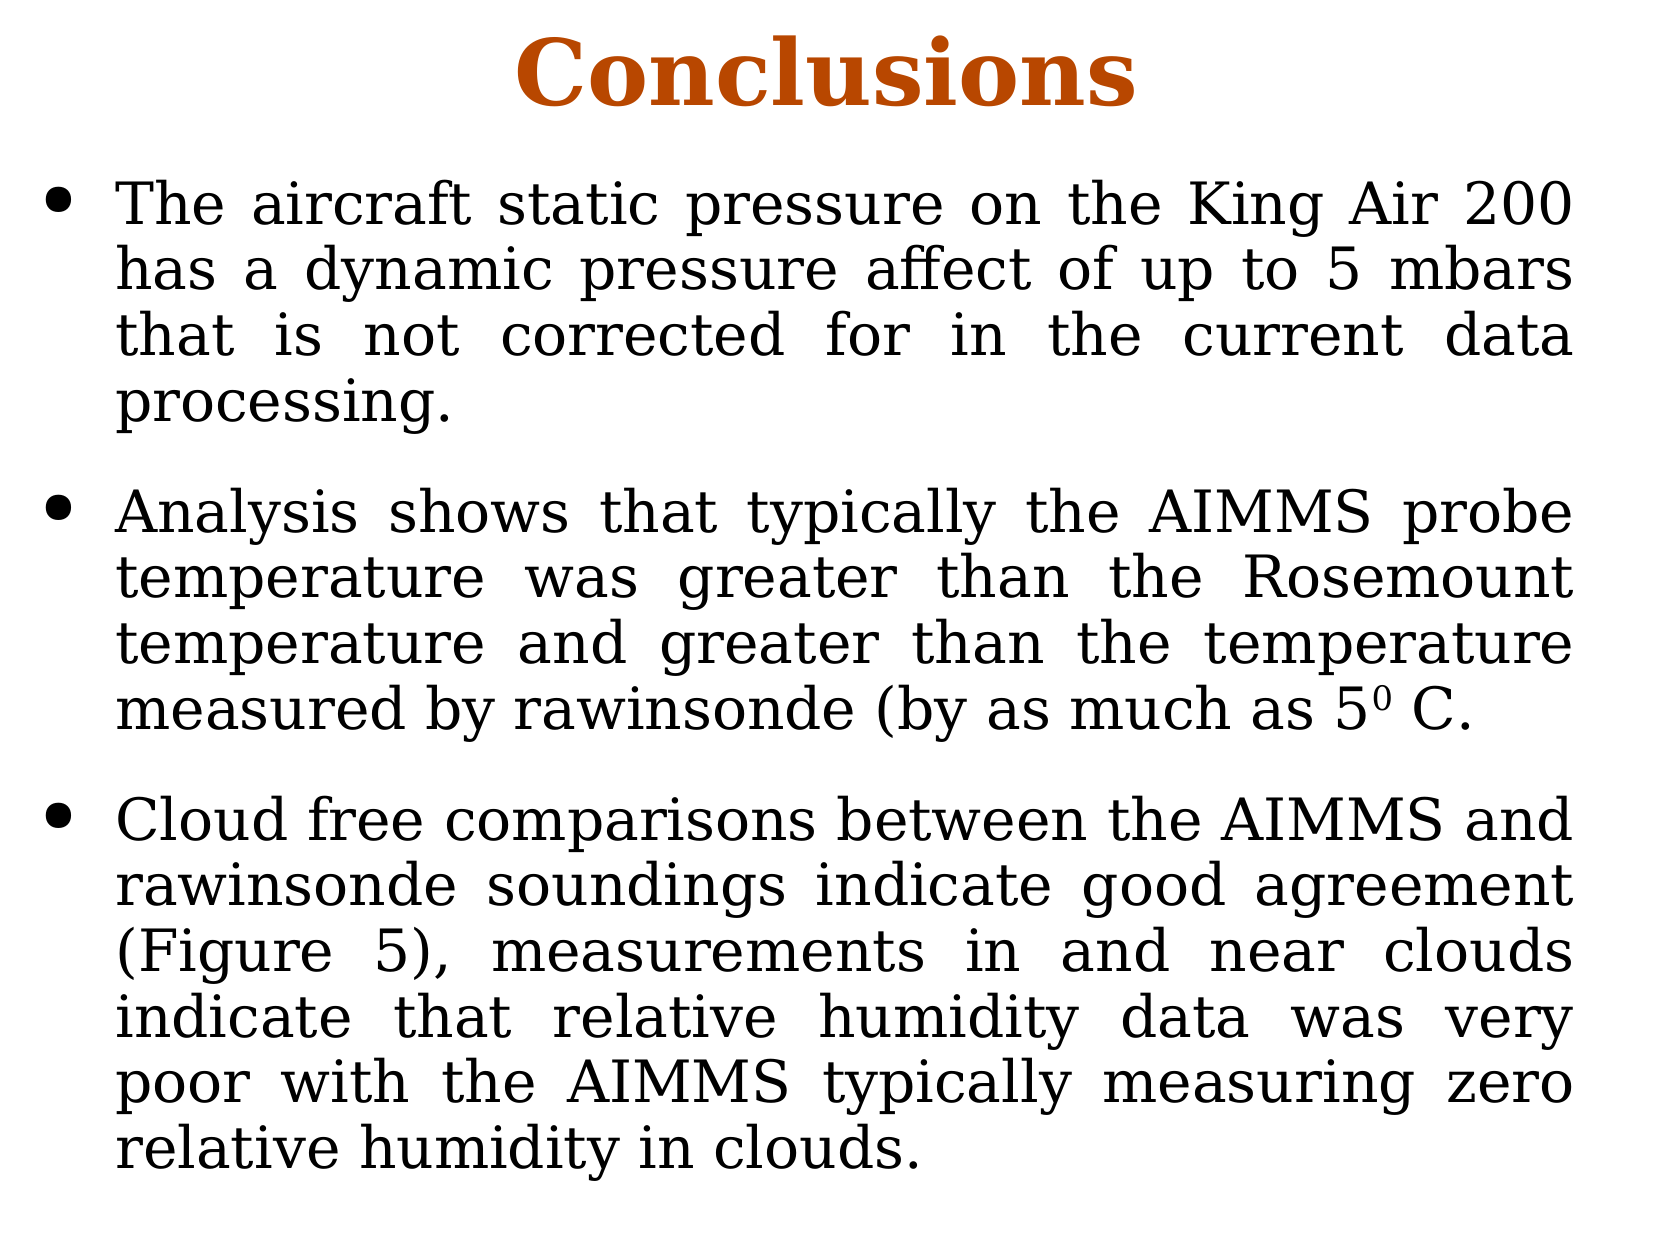

Conclusions
The aircraft static pressure on the King Air 200 has a dynamic pressure affect of up to 5 mbars that is not corrected for in the current data processing.
Analysis shows that typically the AIMMS probe temperature was greater than the Rosemount temperature and greater than the temperature measured by rawinsonde (by as much as 50 C.
Cloud free comparisons between the AIMMS and rawinsonde soundings indicate good agreement (Figure 5), measurements in and near clouds indicate that relative humidity data was very poor with the AIMMS typically measuring zero relative humidity in clouds.